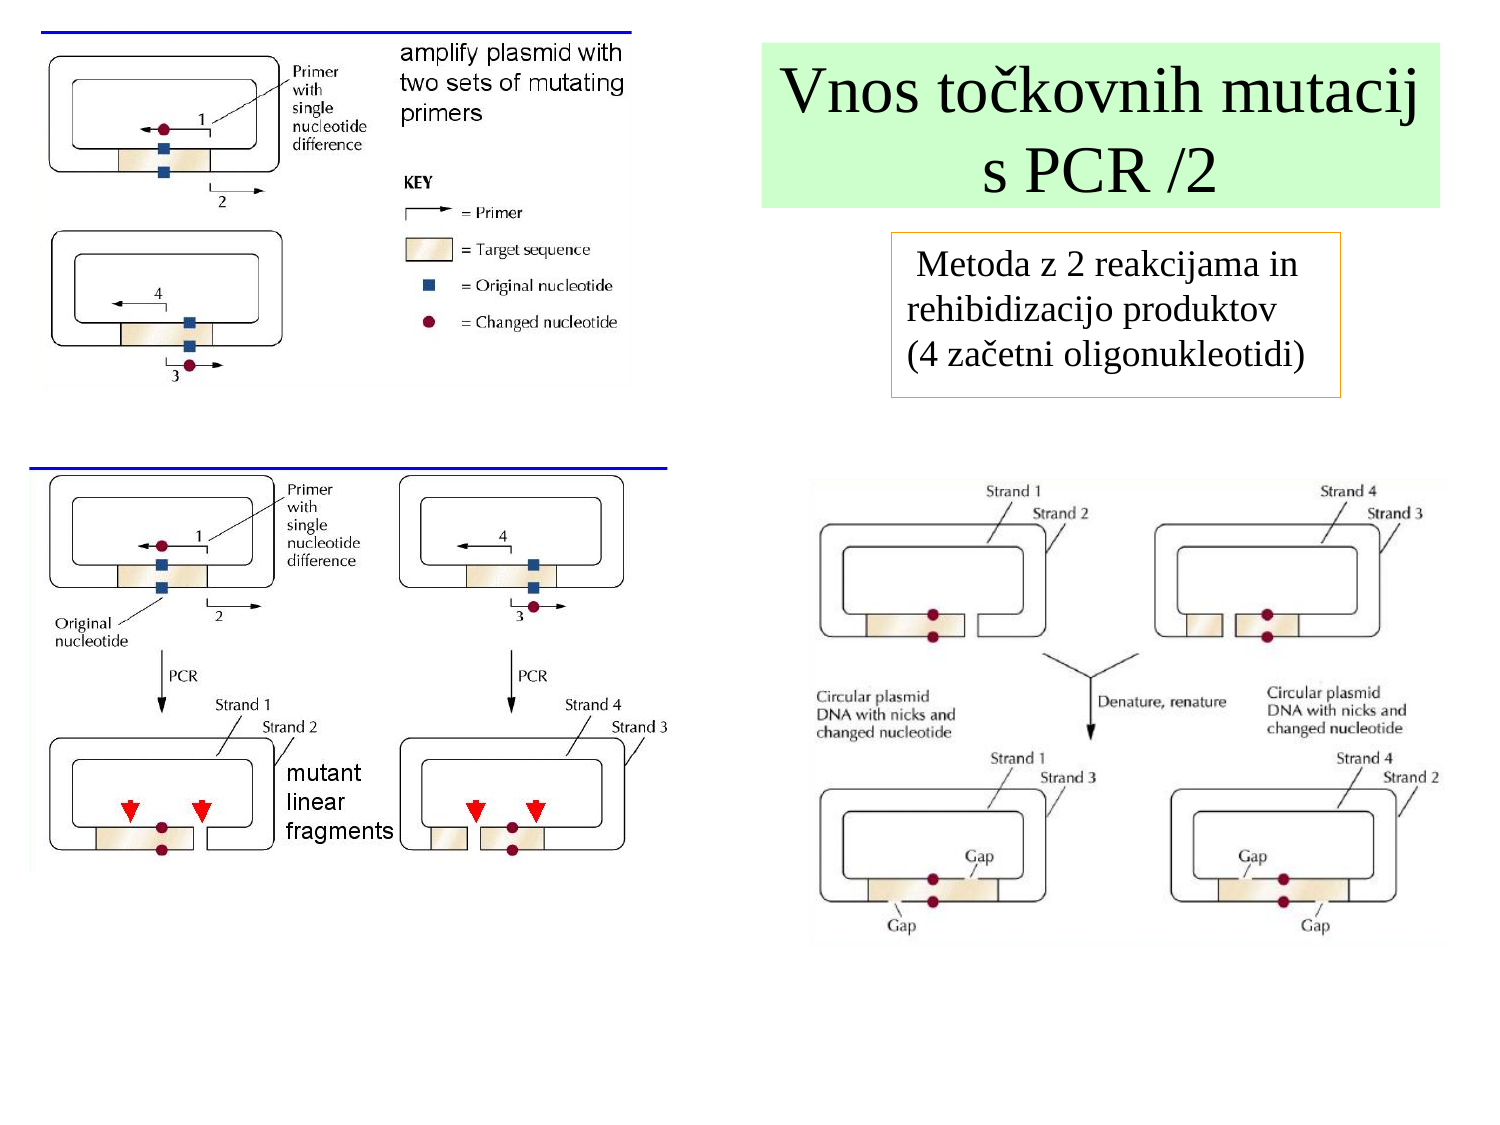

# Vnos točkovnih mutacij s PCR /2
 Metoda z 2 reakcijama in rehibidizacijo produktov
(4 začetni oligonukleotidi)